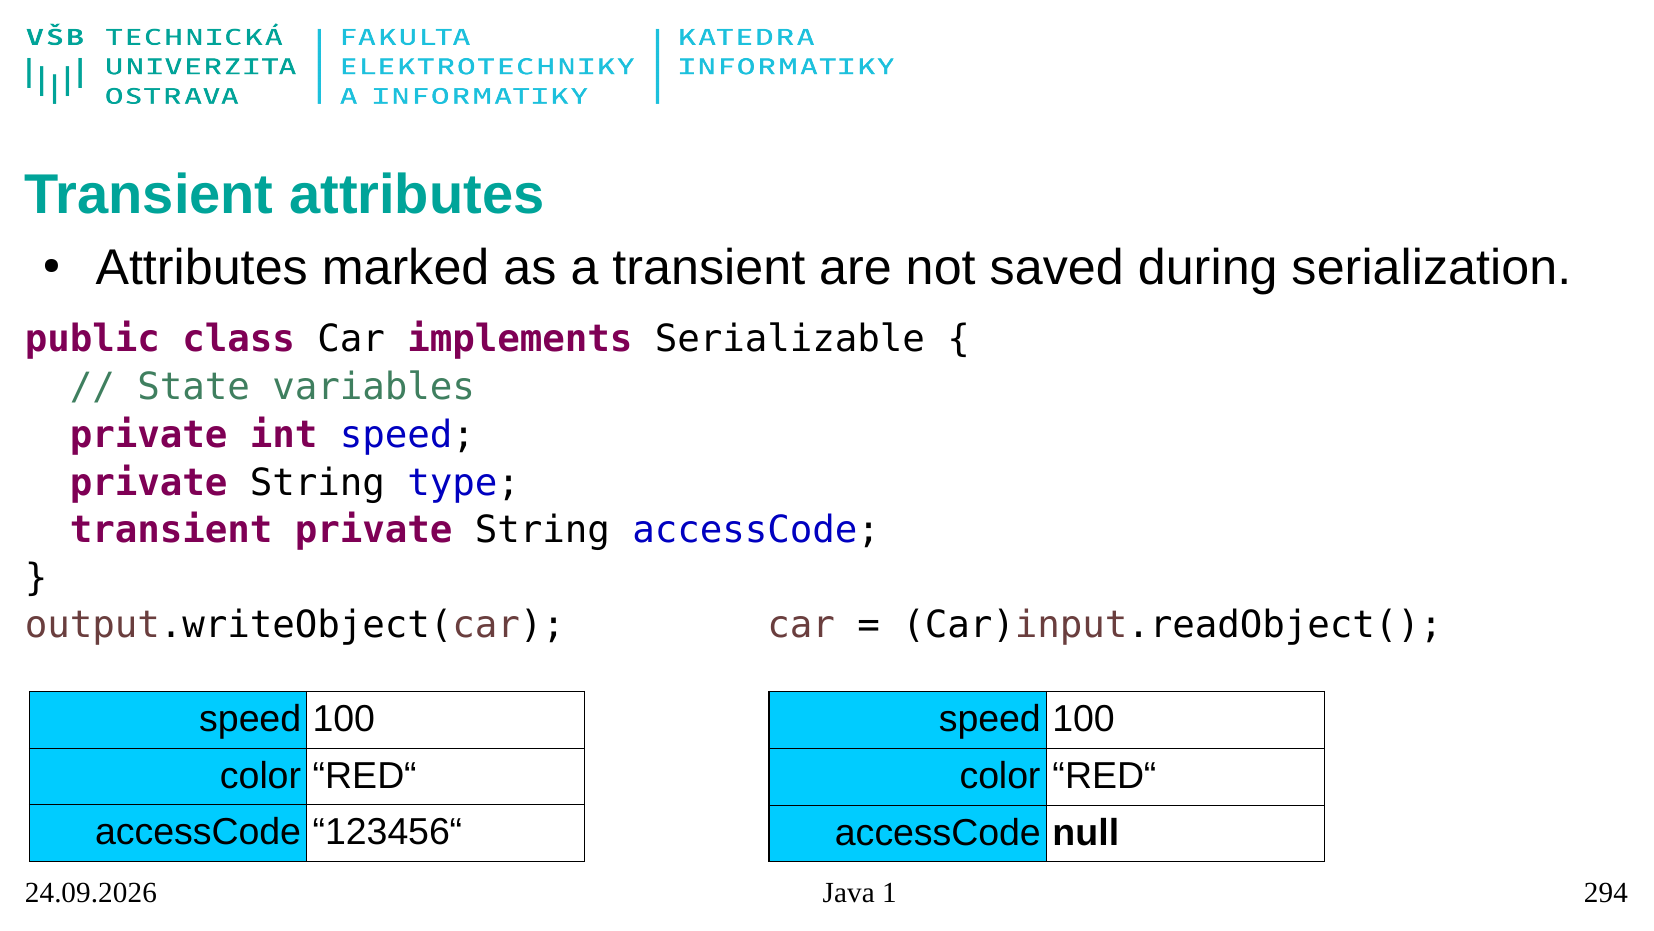

# Transient attributes
Attributes marked as a transient are not saved during serialization.
public class Car implements Serializable {
 // State variables
 private int speed;
 private String type;
 transient private String accessCode;
}
output.writeObject(car); car = (Car)input.readObject();
| speed | 100 |
| --- | --- |
| color | “RED“ |
| accessCode | “123456“ |
| speed | 100 |
| --- | --- |
| color | “RED“ |
| accessCode | null |
Java 1
294